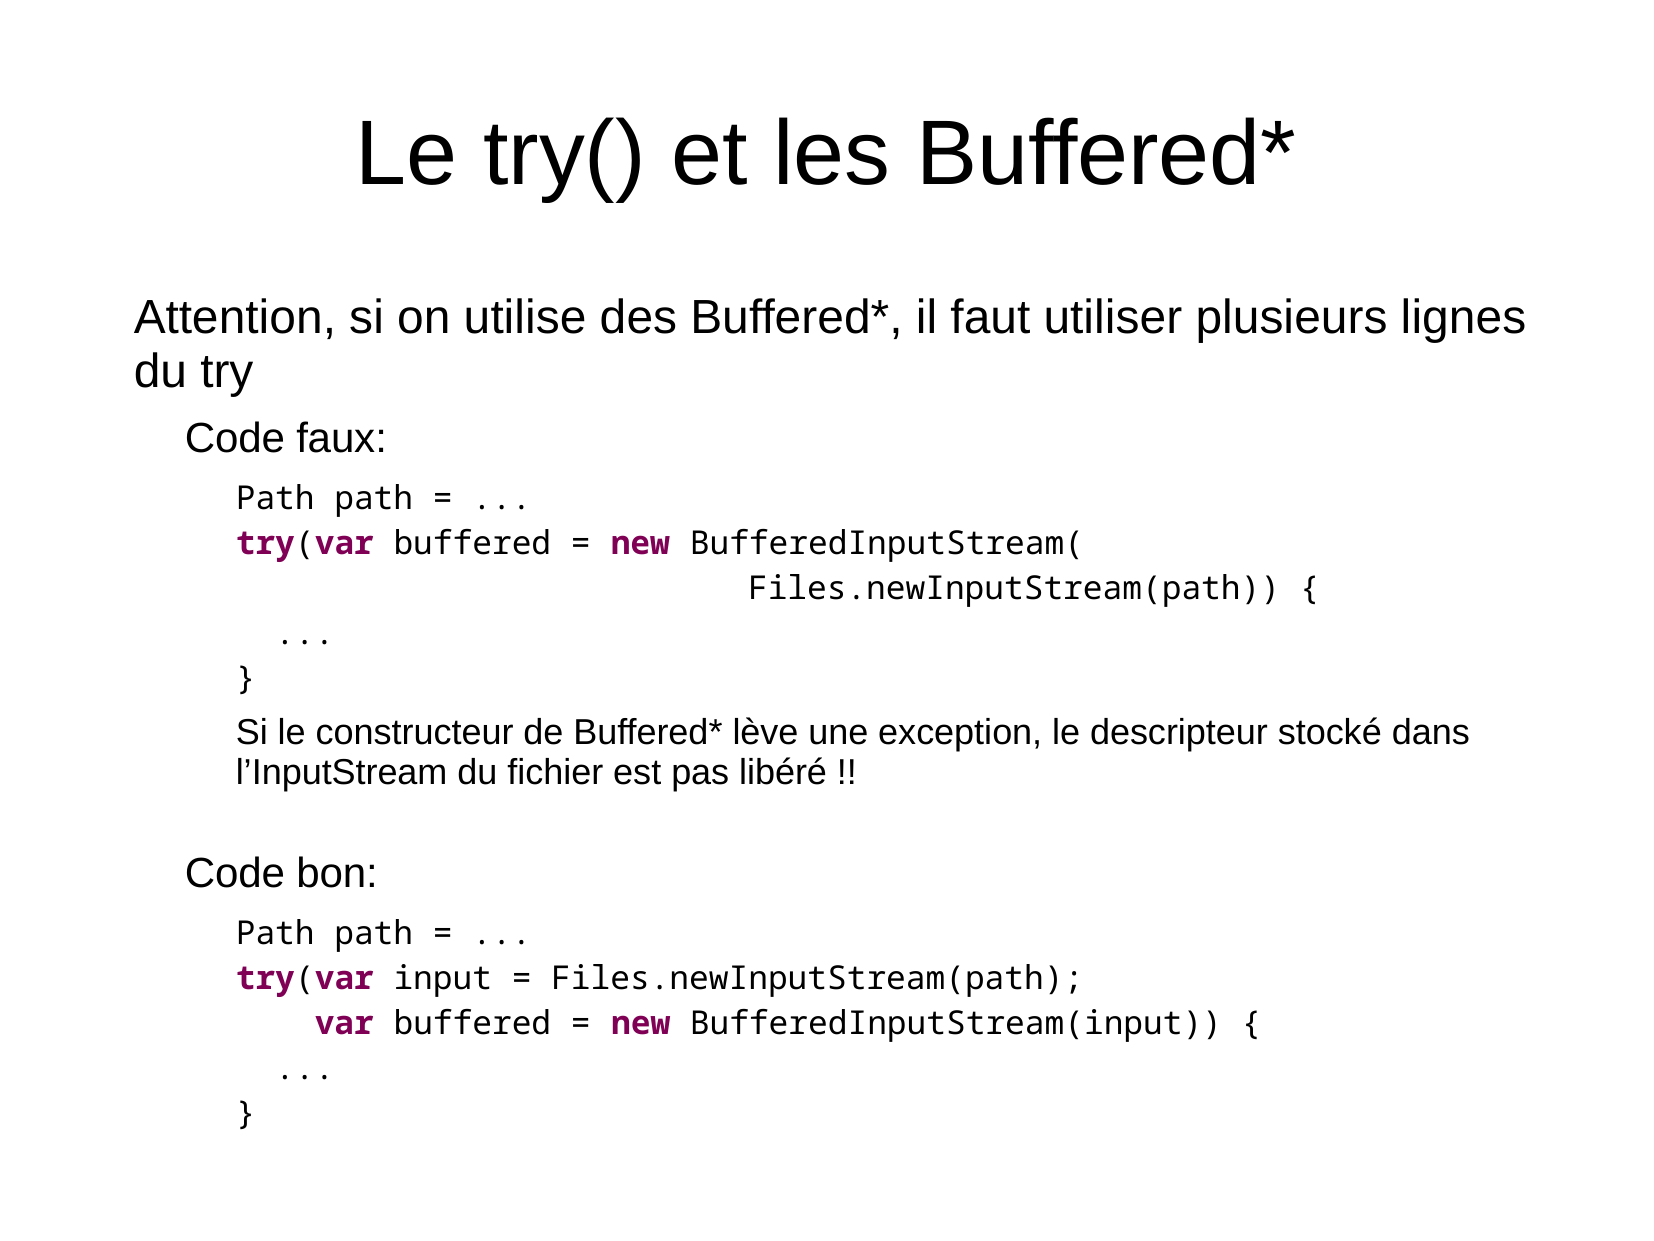

# Le try() et les Buffered*
Attention, si on utilise des Buffered*, il faut utiliser plusieurs lignes du try
Code faux:
Path path = ...
try(var buffered = new BufferedInputStream(
 Files.newInputStream(path)) {
 ...
}
Si le constructeur de Buffered* lève une exception, le descripteur stocké dans l’InputStream du fichier est pas libéré !!
Code bon:
Path path = ...
try(var input = Files.newInputStream(path);
 var buffered = new BufferedInputStream(input)) {
 ...
}